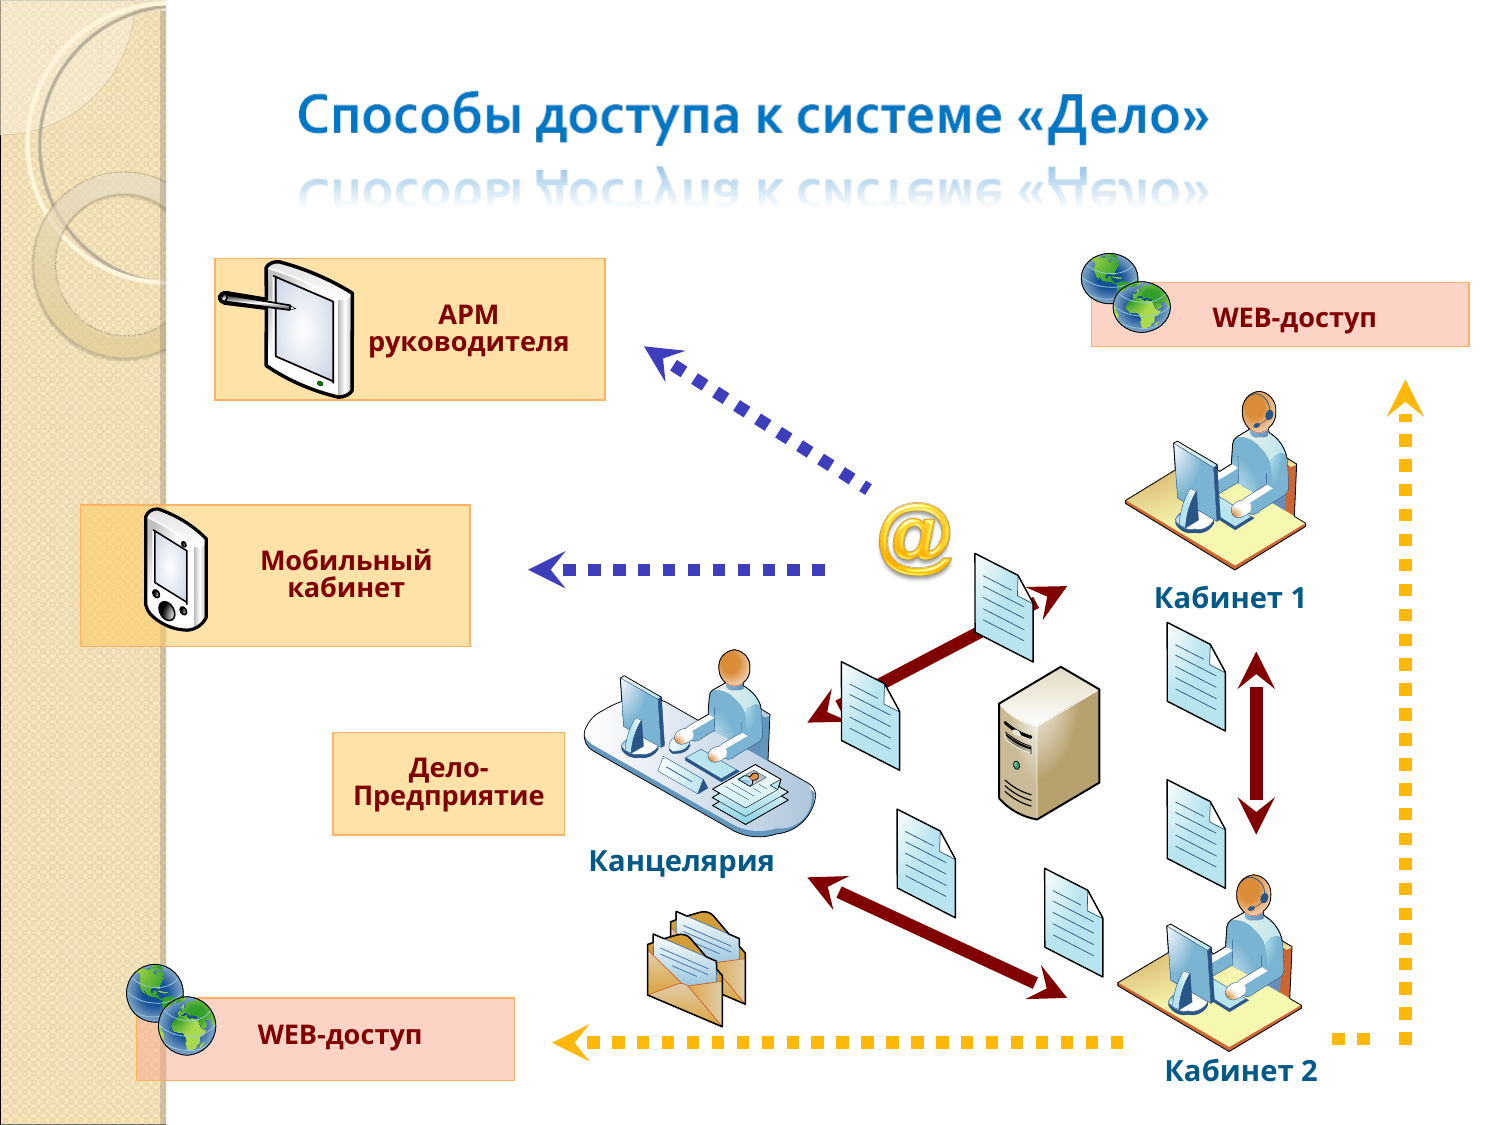

WEB-доступ
АРМ руководителя
Кабинет 1
Мобильный кабинет
Канцелярия
Дело-Предприятие
Кабинет 2
WEB-доступ